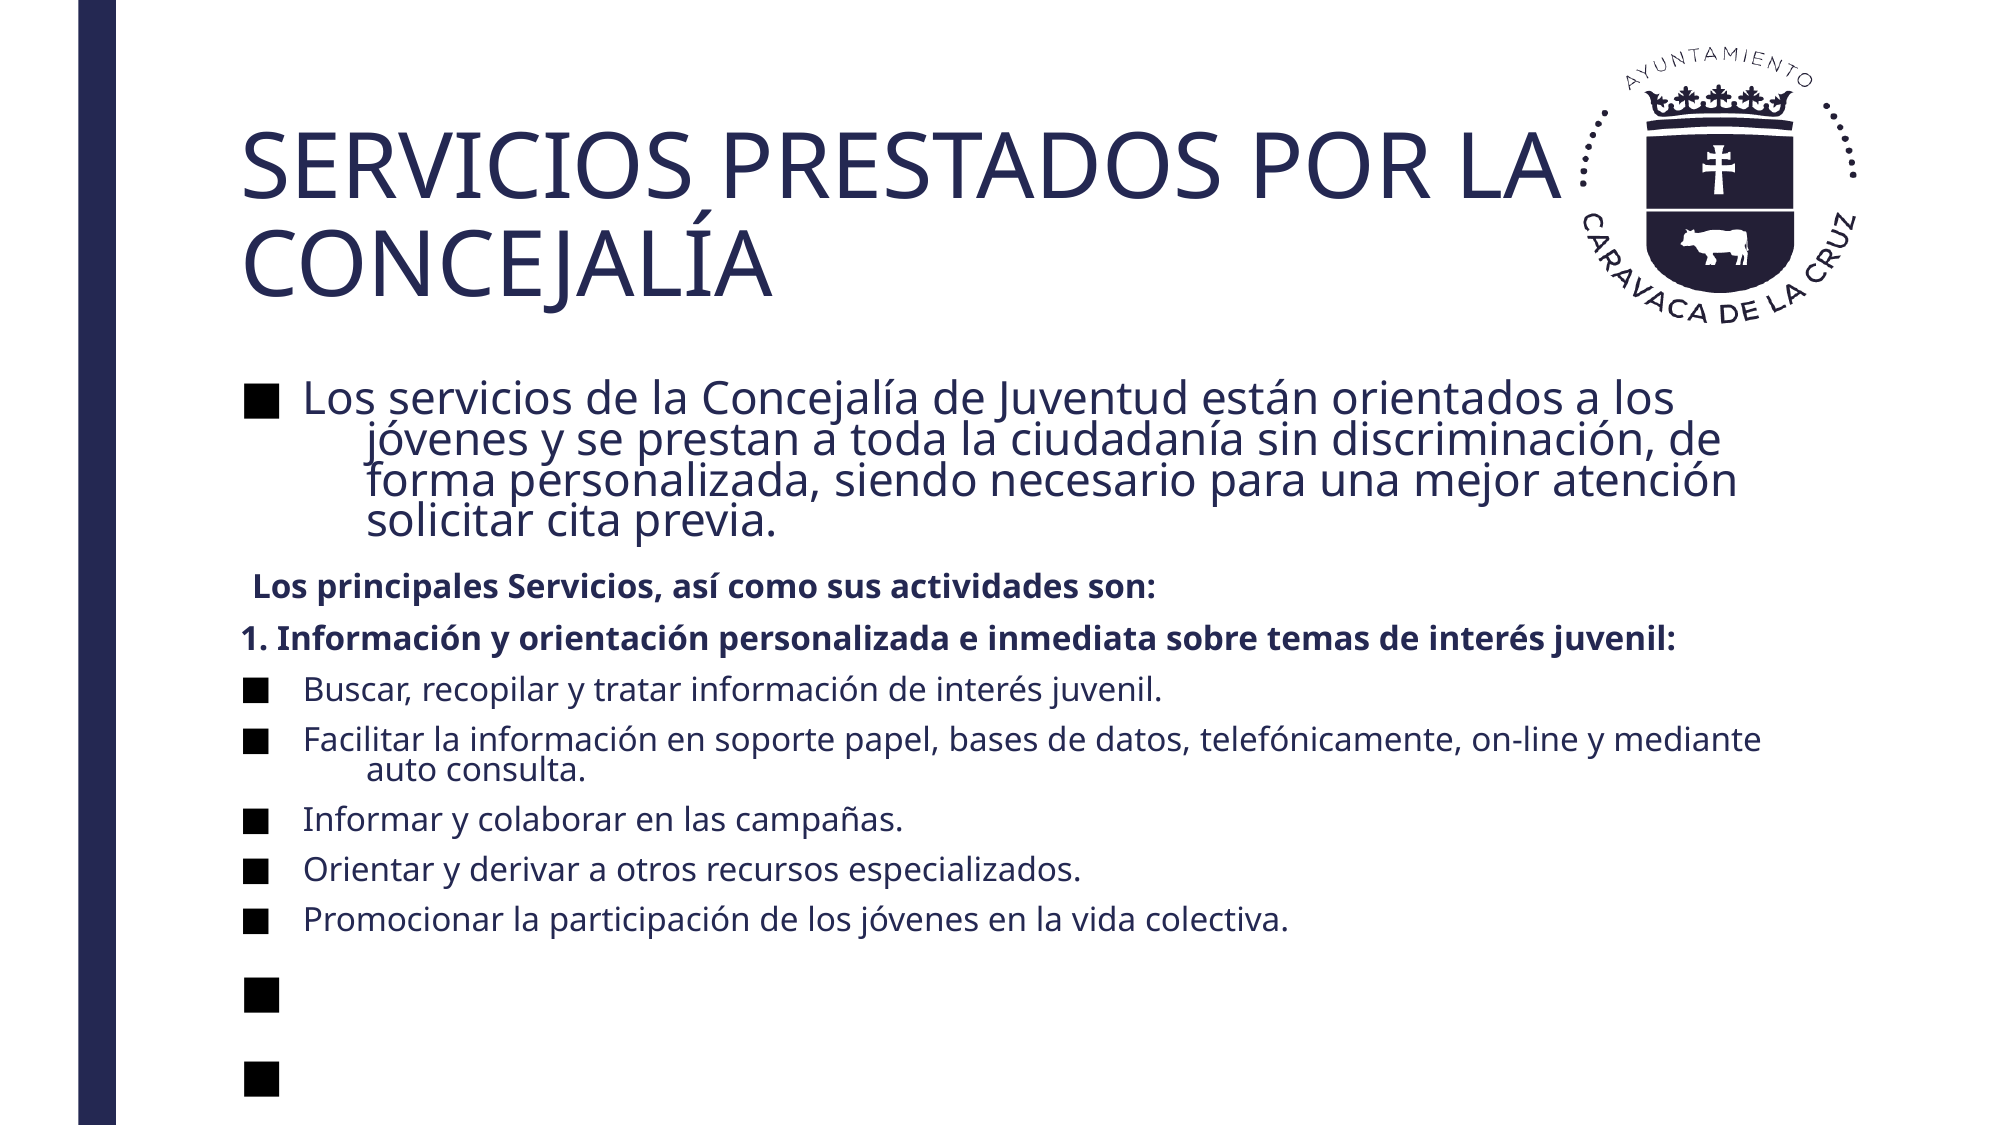

# SERVICIOS PRESTADOS POR LA CONCEJALÍA
Los servicios de la Concejalía de Juventud están orientados a los jóvenes y se prestan a toda la ciudadanía sin discriminación, de forma personalizada, siendo necesario para una mejor atención solicitar cita previa.
 Los principales Servicios, así como sus actividades son:
1. Información y orientación personalizada e inmediata sobre temas de interés juvenil:
Buscar, recopilar y tratar información de interés juvenil.
Facilitar la información en soporte papel, bases de datos, telefónicamente, on-line y mediante auto consulta.
Informar y colaborar en las campañas.
Orientar y derivar a otros recursos especializados.
Promocionar la participación de los jóvenes en la vida colectiva.